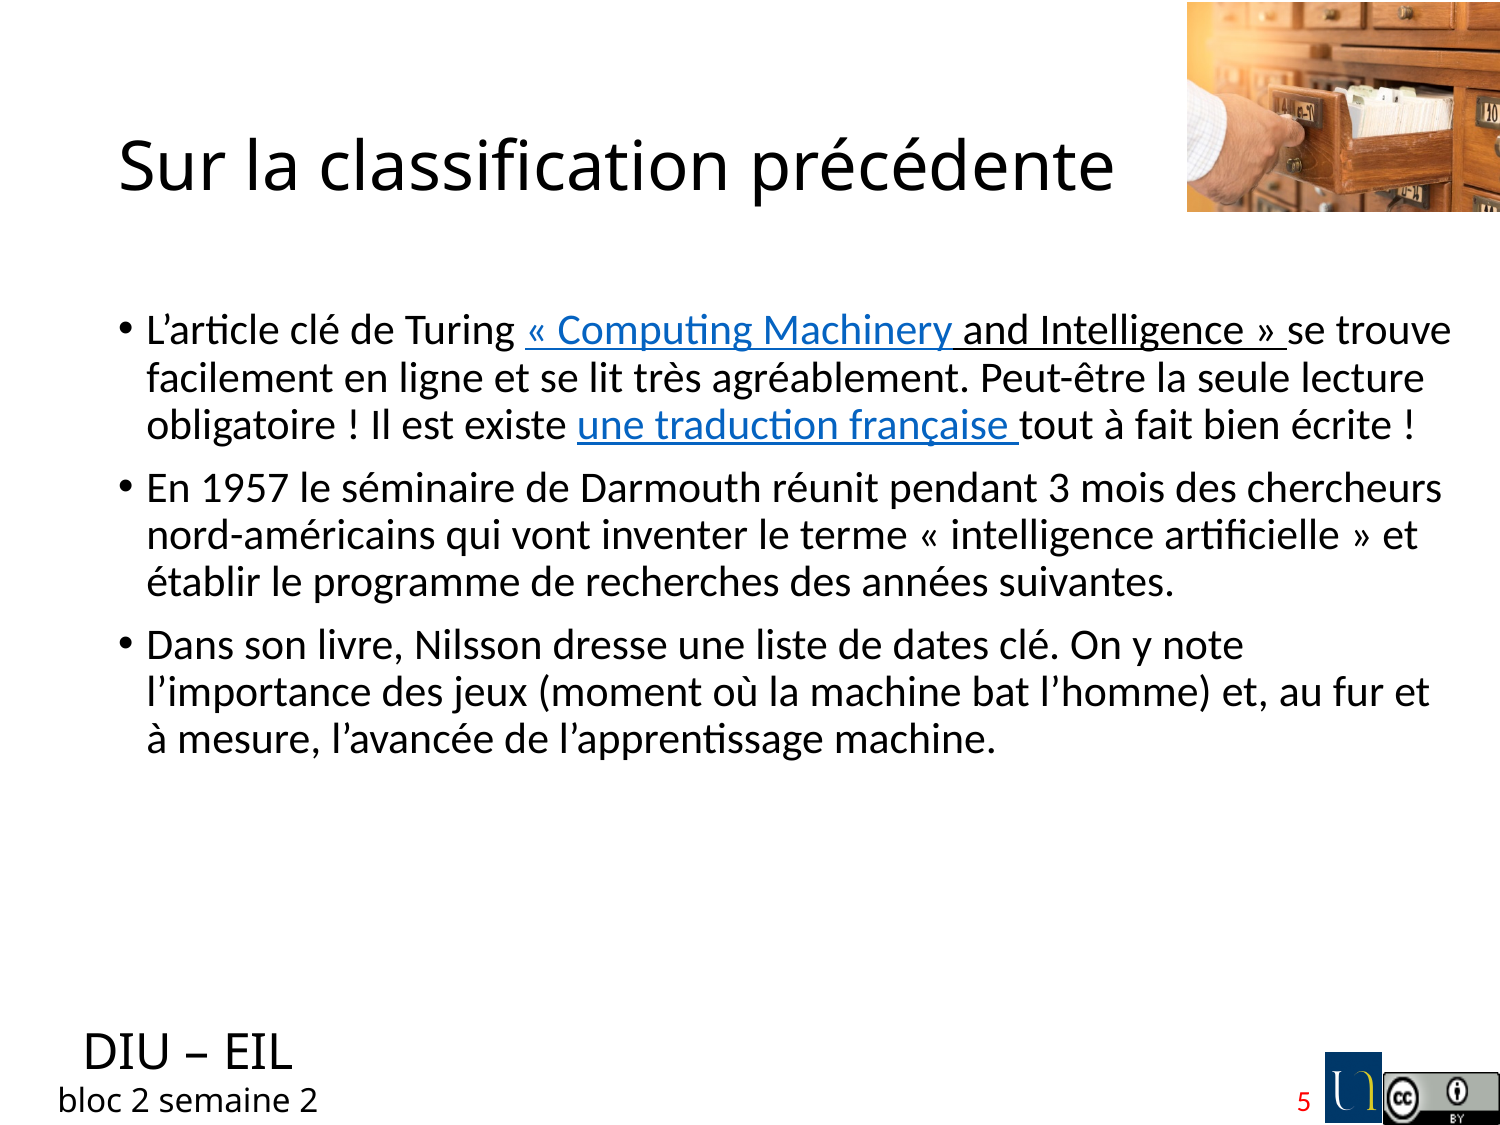

# Sur la classification précédente
L’article clé de Turing « Computing Machinery and Intelligence » se trouve facilement en ligne et se lit très agréablement. Peut-être la seule lecture obligatoire ! Il est existe une traduction française tout à fait bien écrite !
En 1957 le séminaire de Darmouth réunit pendant 3 mois des chercheurs nord-américains qui vont inventer le terme « intelligence artificielle » et établir le programme de recherches des années suivantes.
Dans son livre, Nilsson dresse une liste de dates clé. On y note l’importance des jeux (moment où la machine bat l’homme) et, au fur et à mesure, l’avancée de l’apprentissage machine.